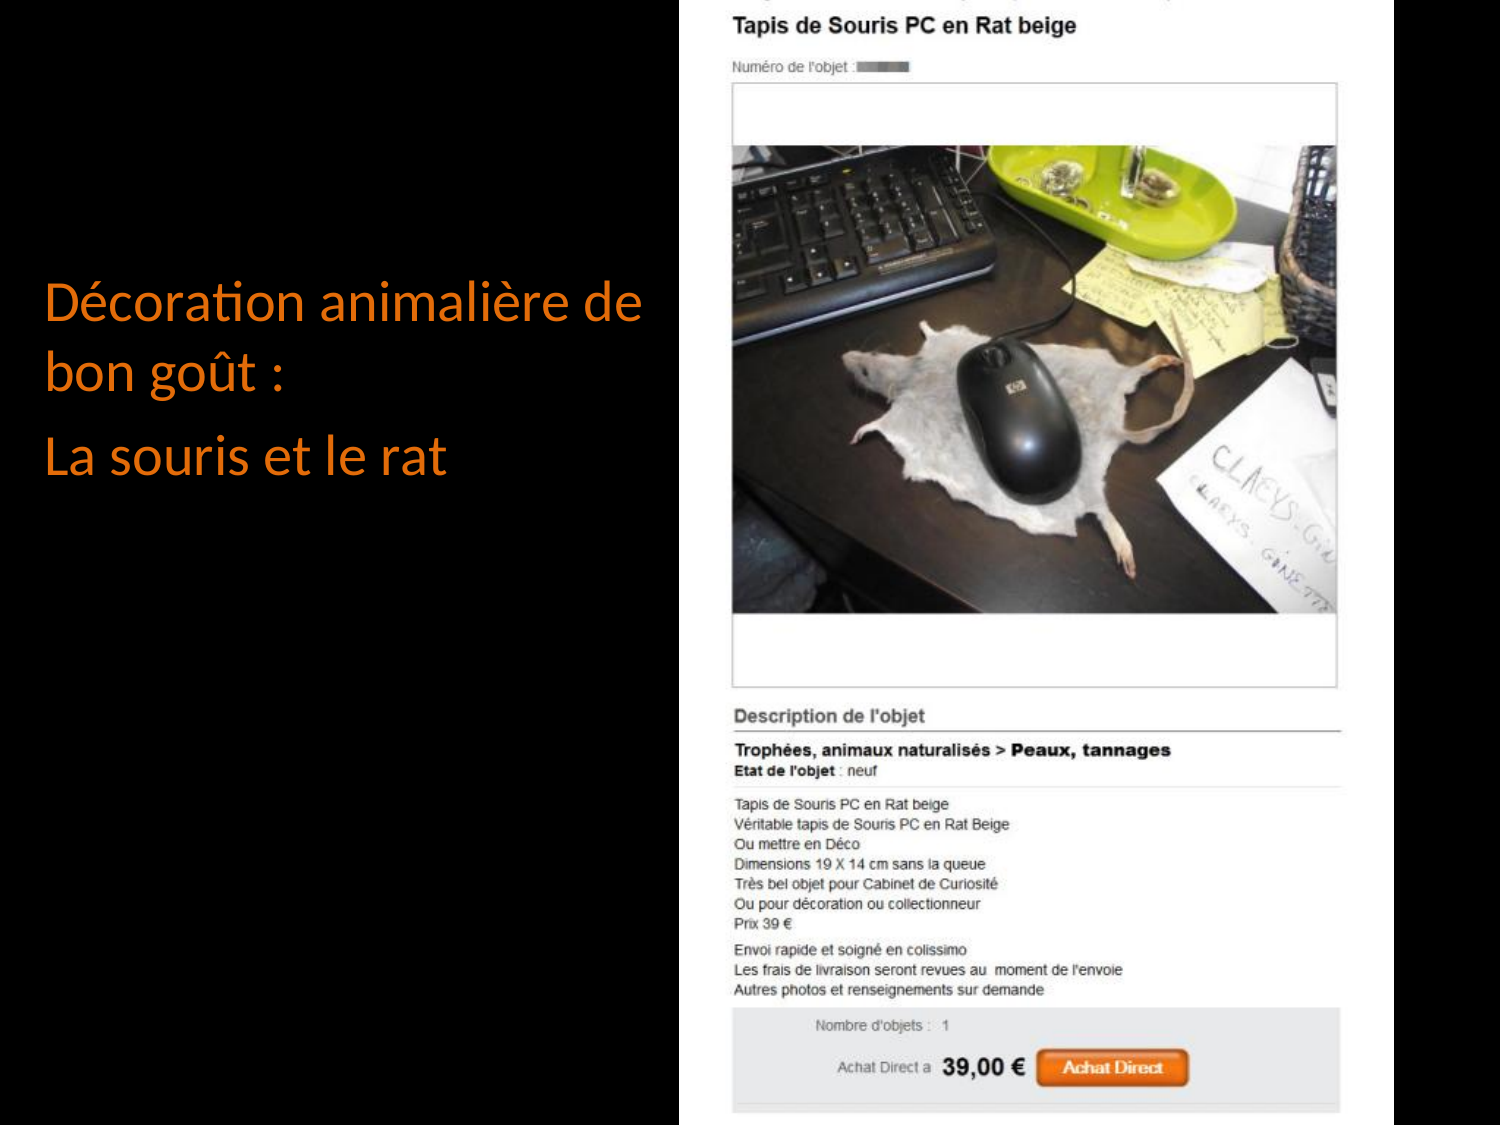

#
Décoration animalière de bon goût :
La souris et le rat